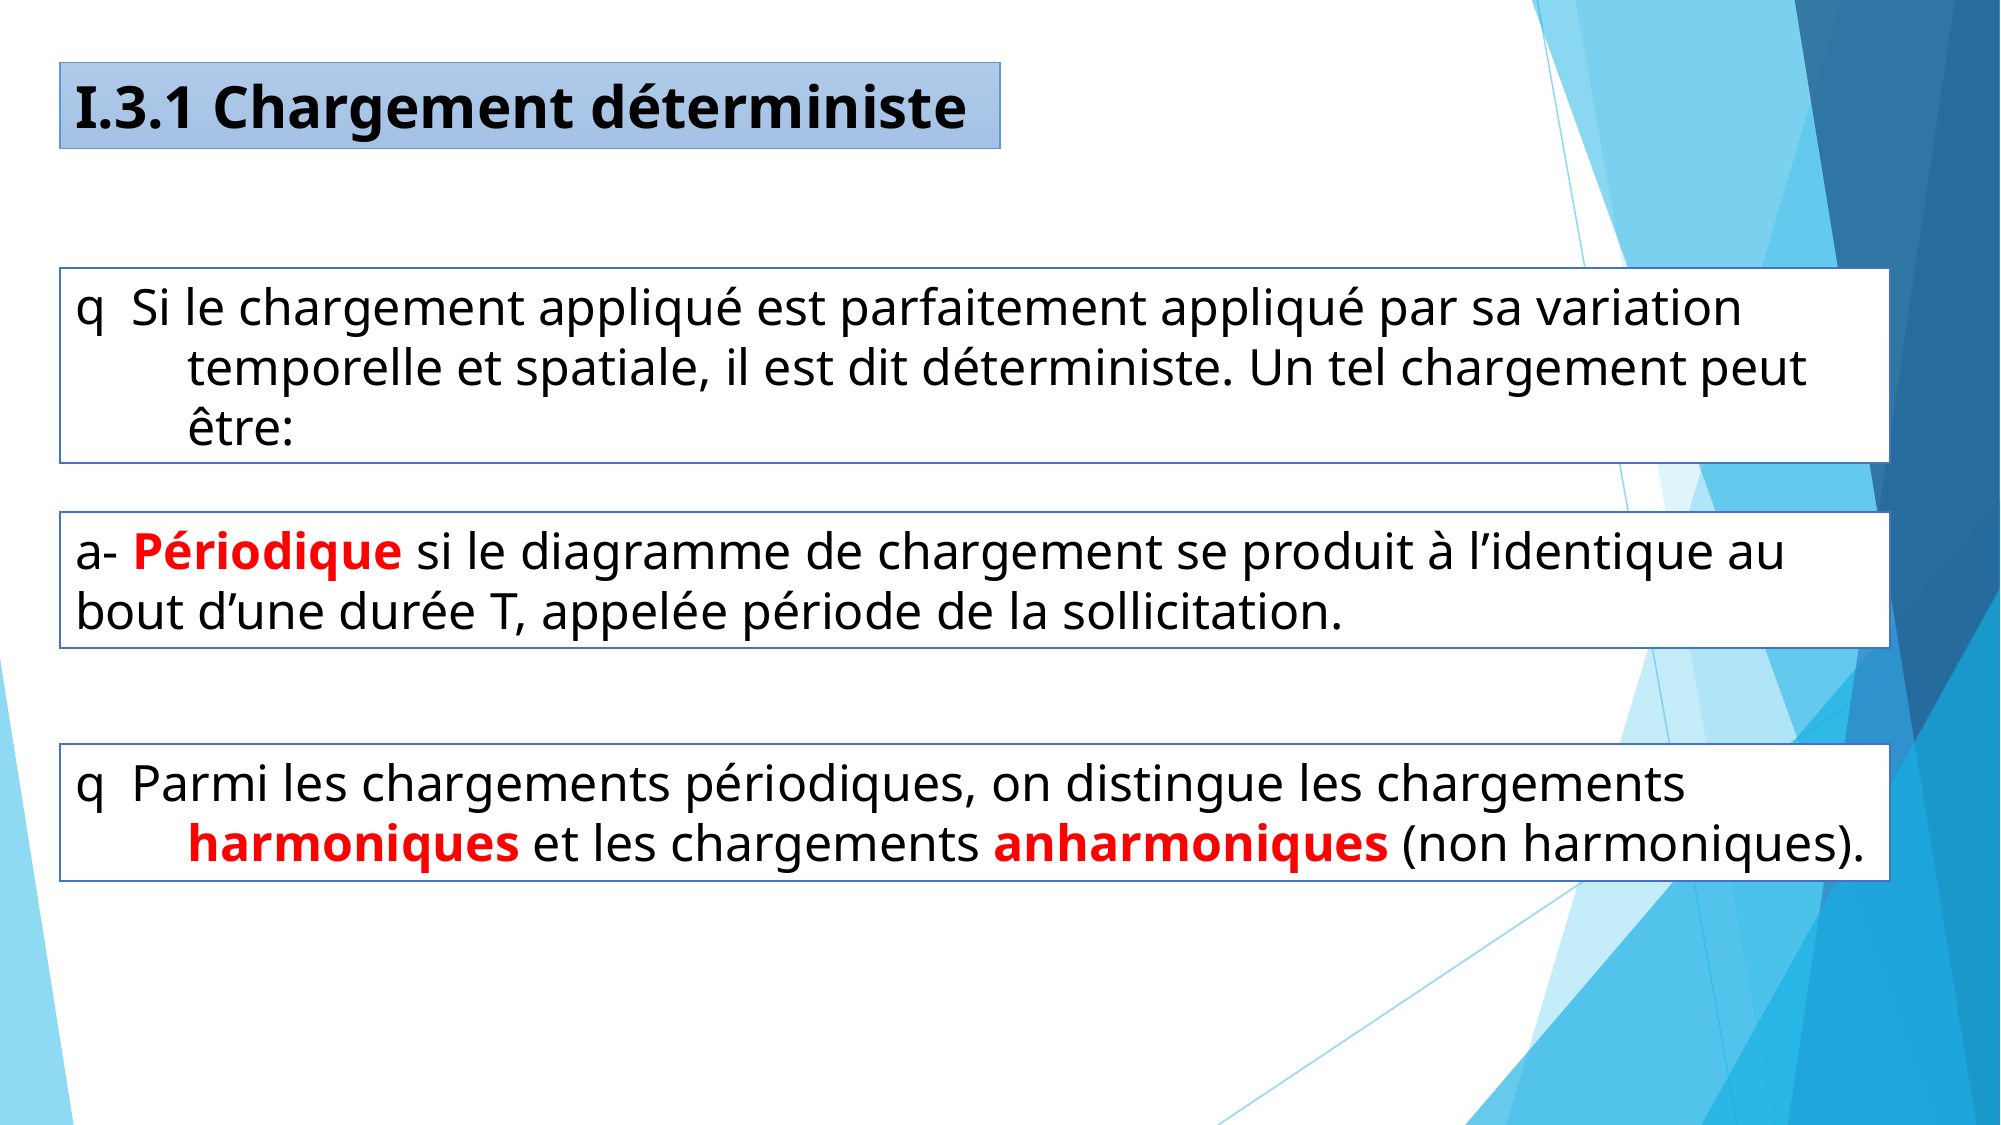

I.3.1 Chargement déterministe
Si le chargement appliqué est parfaitement appliqué par sa variation temporelle et spatiale, il est dit déterministe. Un tel chargement peut être:
a- Périodique si le diagramme de chargement se produit à l’identique au bout d’une durée T, appelée période de la sollicitation.
Parmi les chargements périodiques, on distingue les chargements harmoniques et les chargements anharmoniques (non harmoniques).